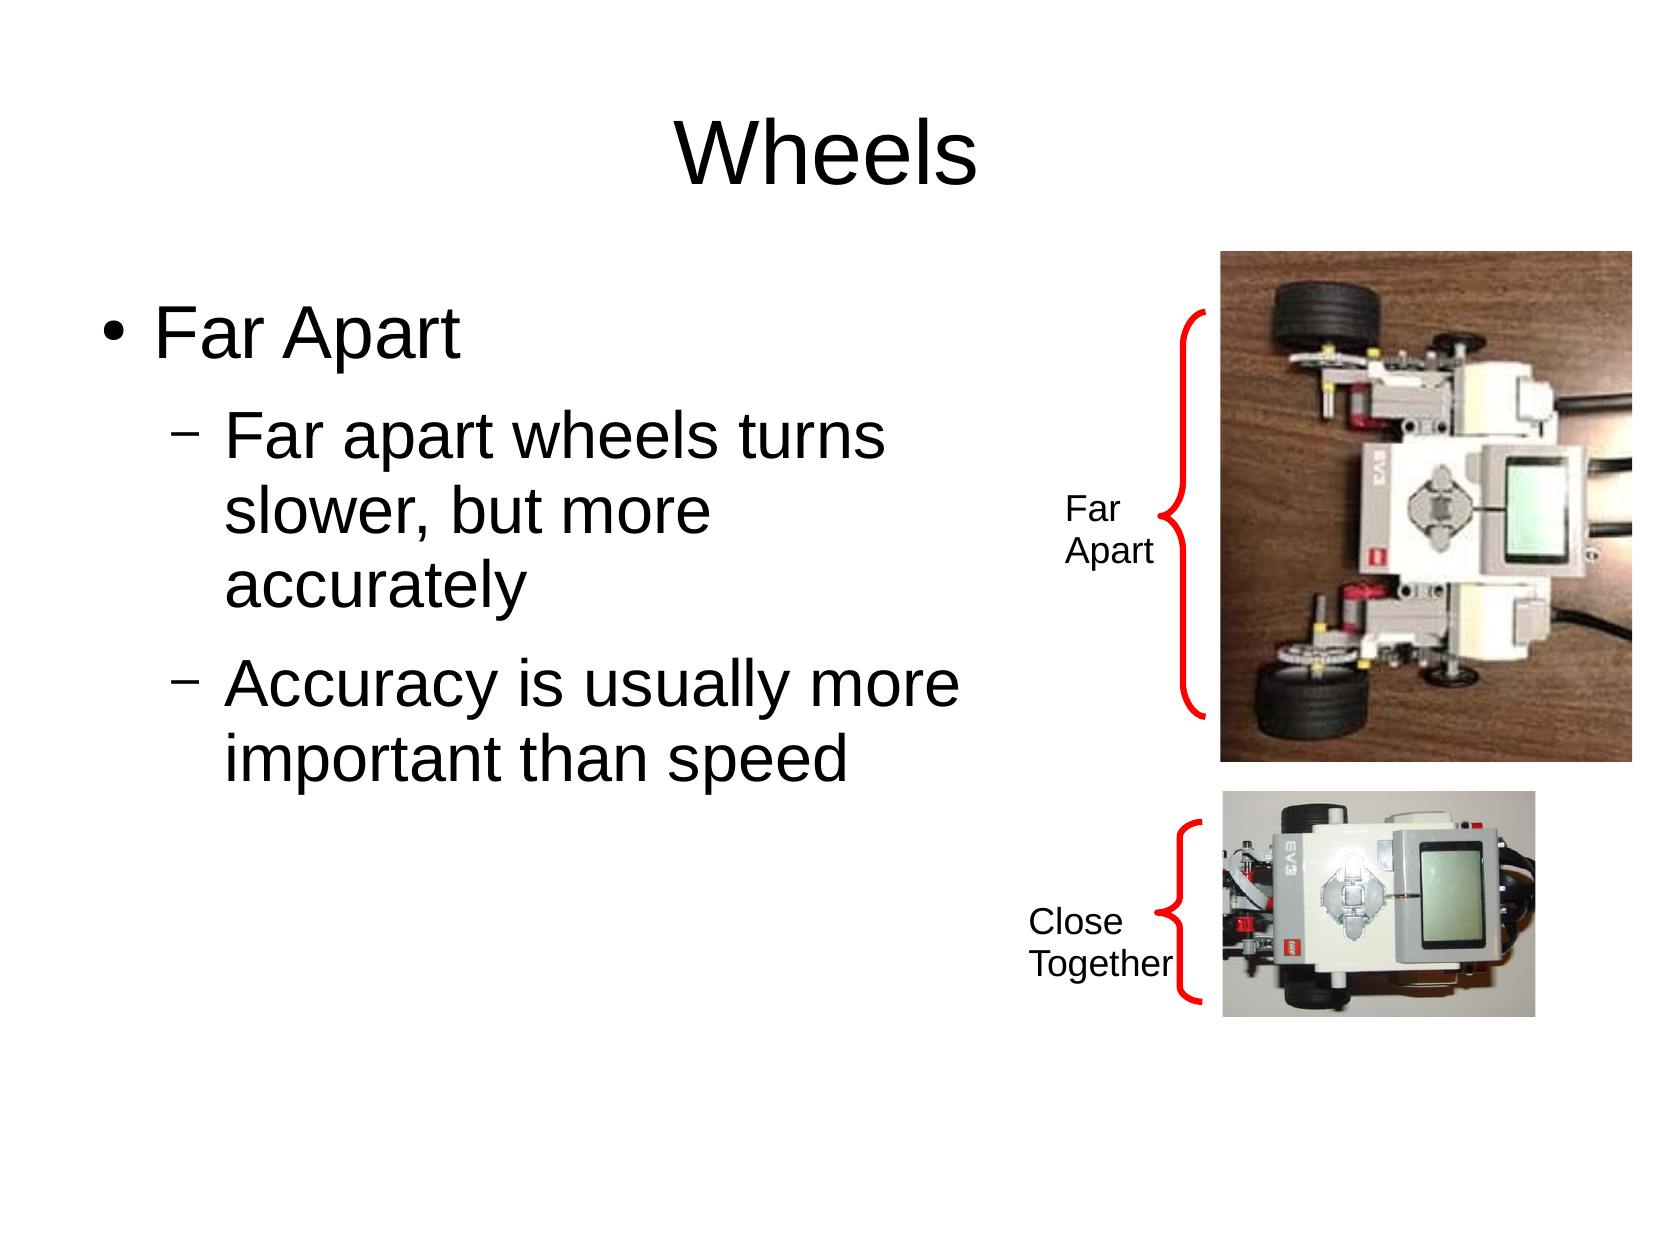

# Wheels
Far Apart
Far apart wheels turns slower, but more accurately
Accuracy is usually more important than speed
Far Apart
Close Together